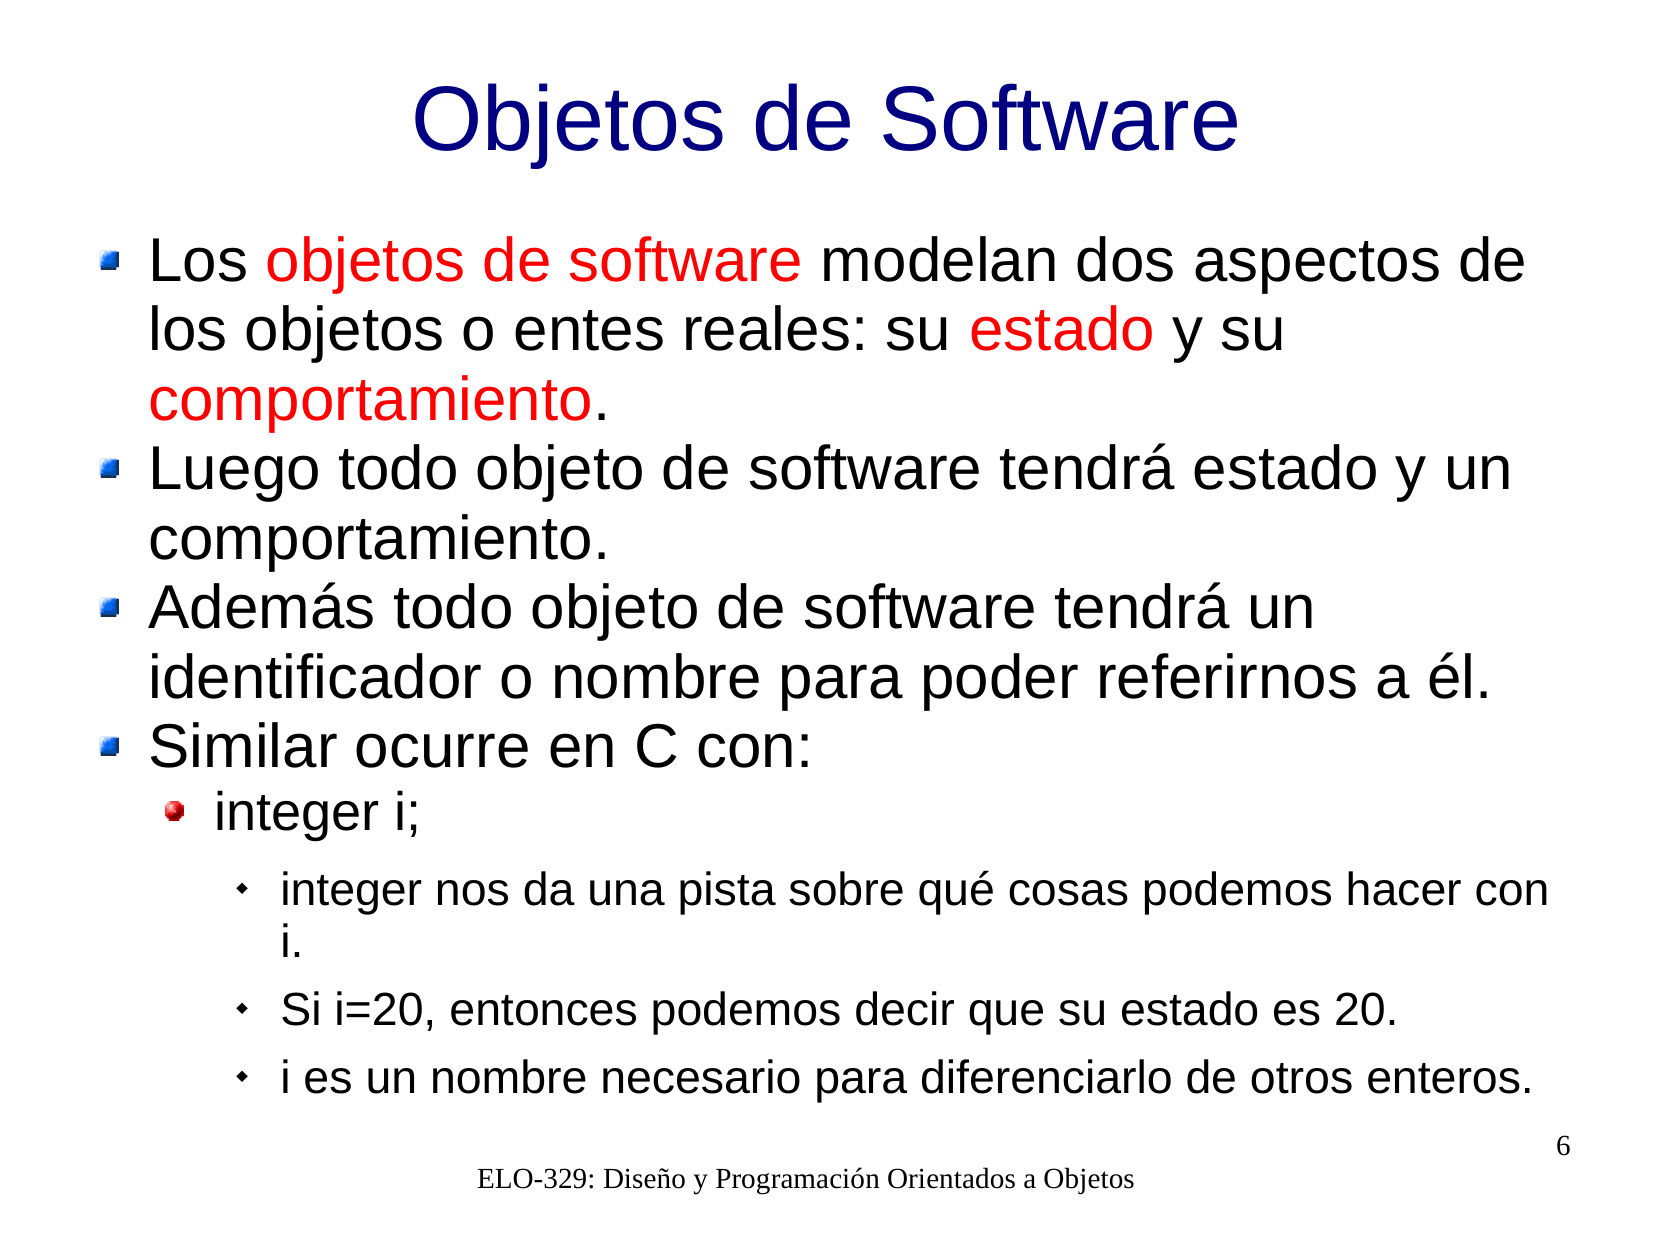

# Objetos de Software
Los objetos de software modelan dos aspectos de los objetos o entes reales: su estado y su comportamiento.
Luego todo objeto de software tendrá estado y un comportamiento.
Además todo objeto de software tendrá un identificador o nombre para poder referirnos a él.
Similar ocurre en C con:
integer i;
integer nos da una pista sobre qué cosas podemos hacer con i.
Si i=20, entonces podemos decir que su estado es 20.
i es un nombre necesario para diferenciarlo de otros enteros.
6